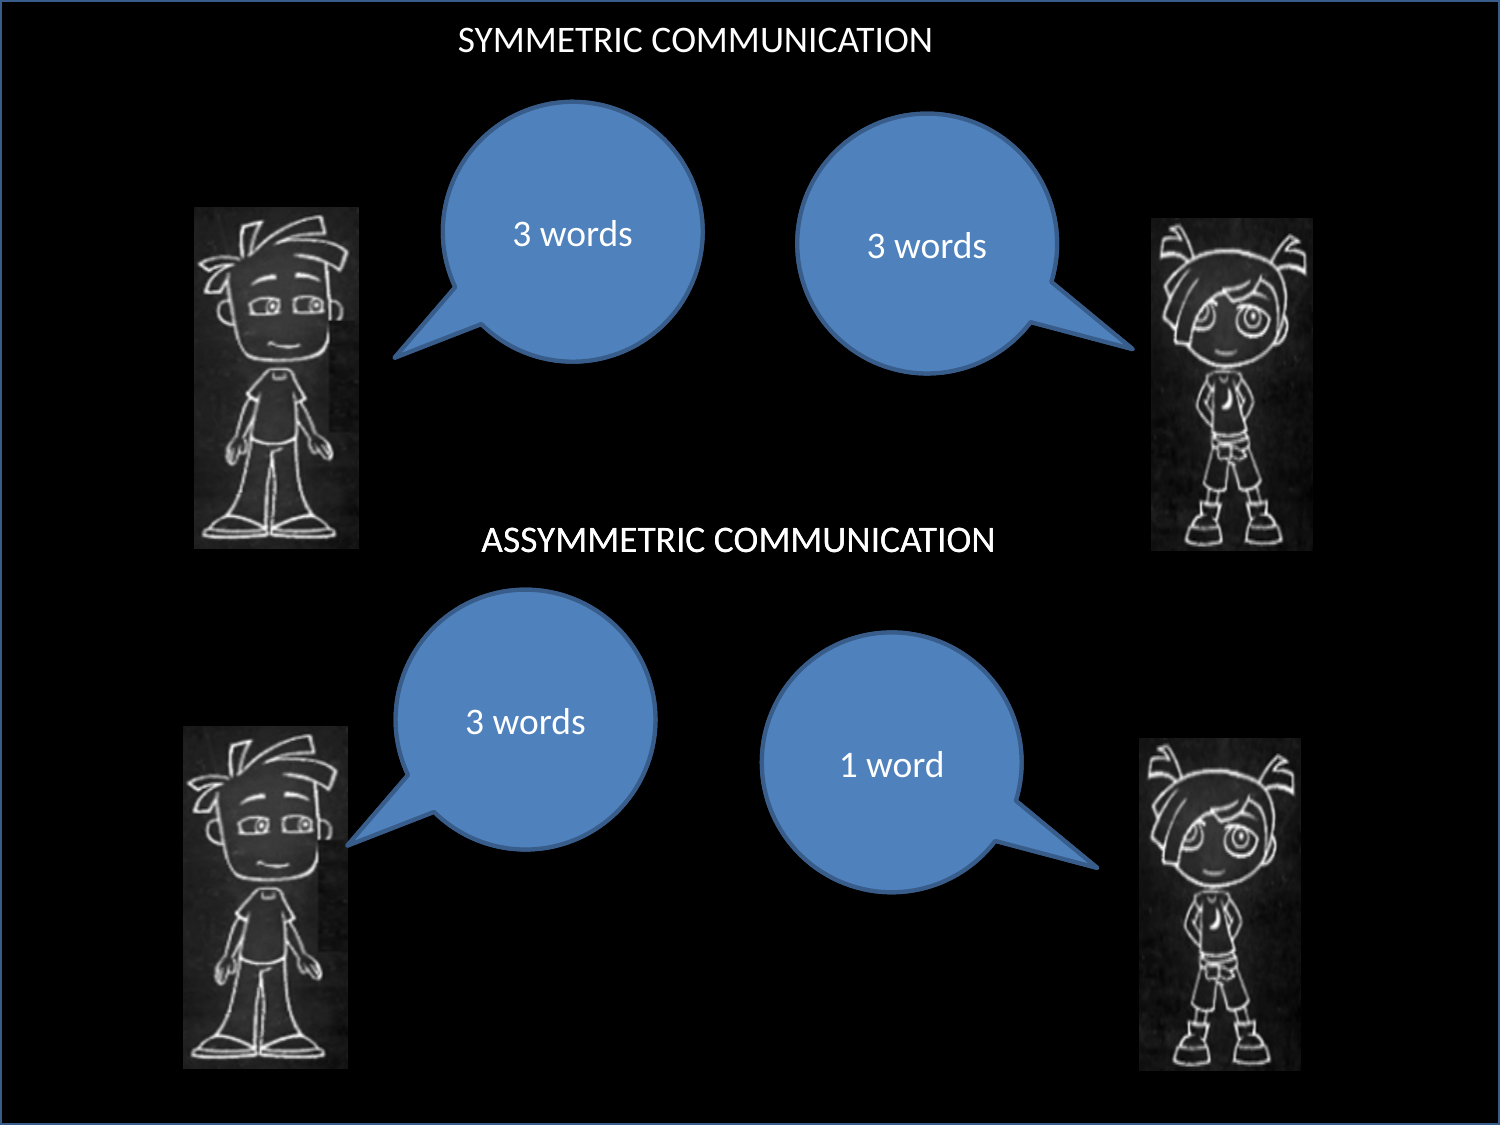

SYMMETRIC COMMUNICATION
How are you
3 words
I am fine
3 words
ASSYMMETRIC COMMUNICATION
ASSYMMETRIC COMMUNICATION
How are you
3 words
fine
1 word